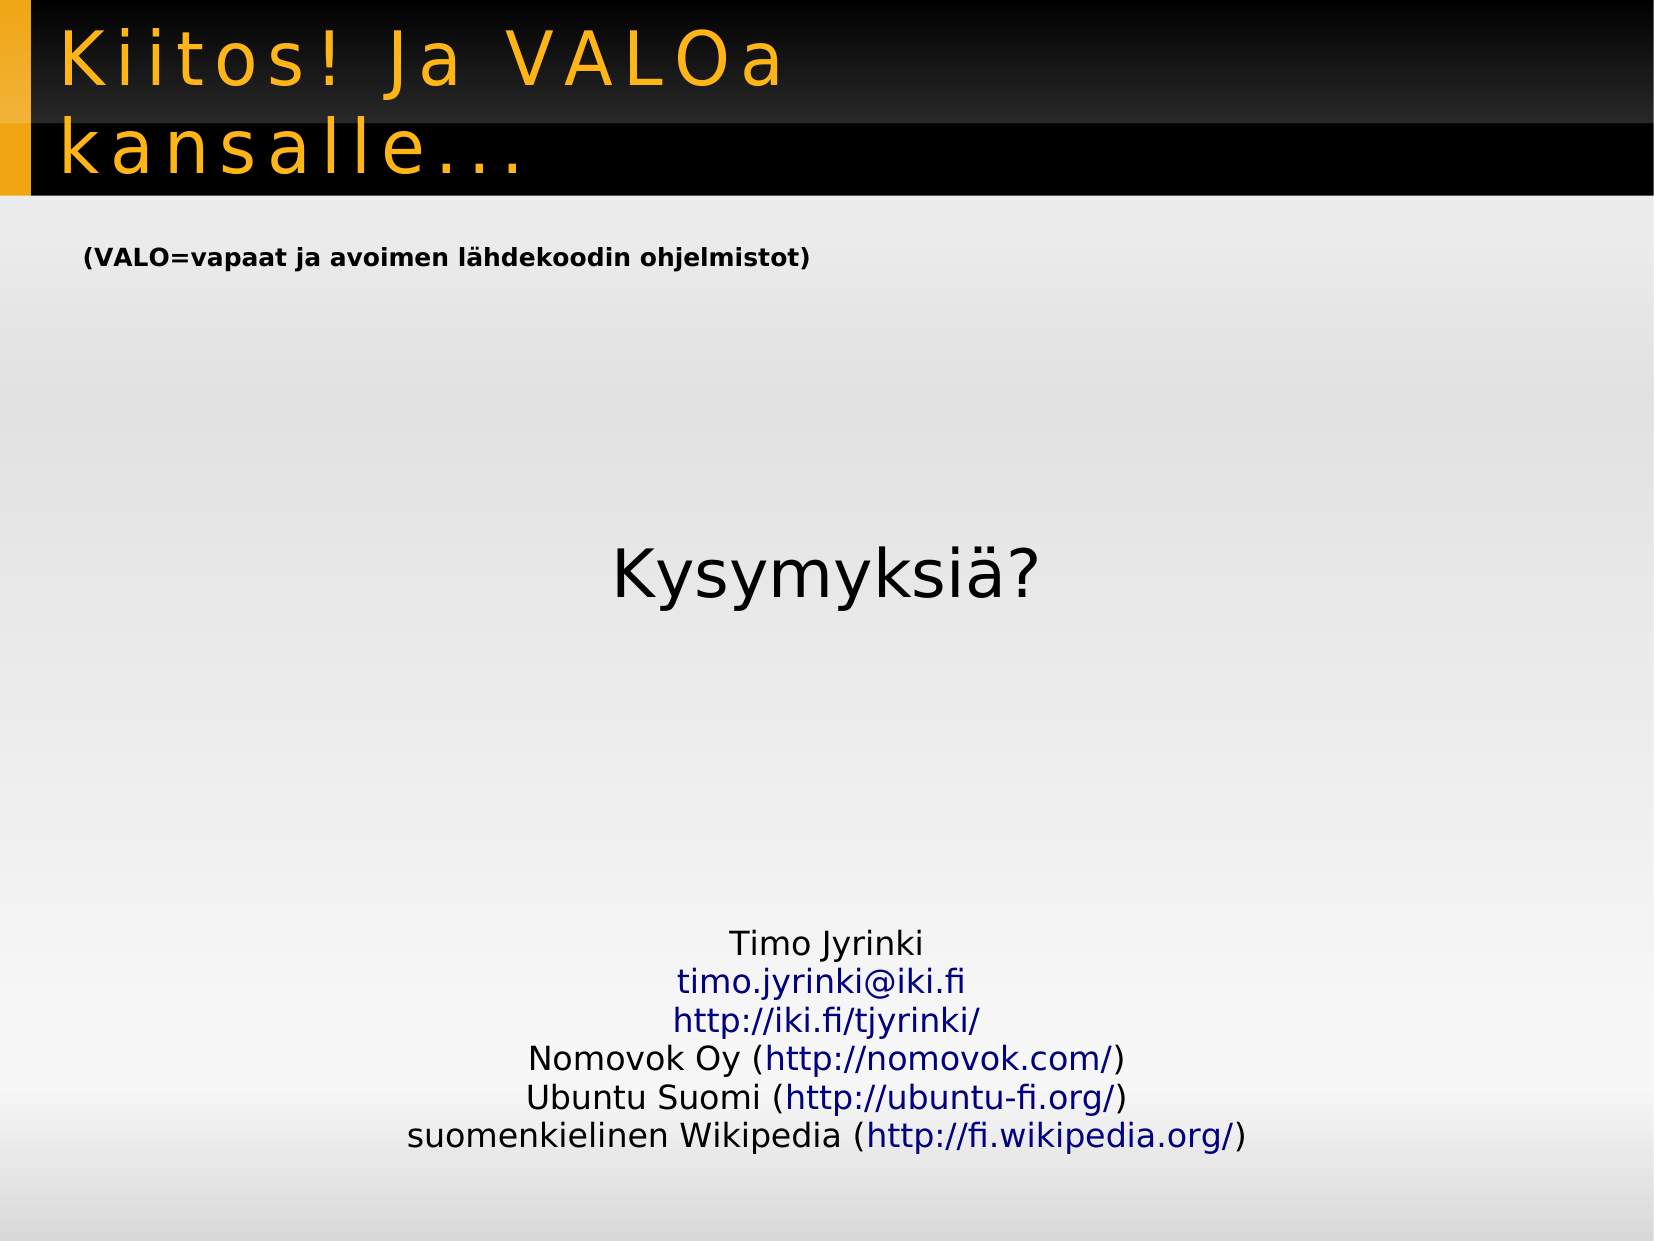

# Kiitos! Ja VALOa kansalle...
(VALO=vapaat ja avoimen lähdekoodin ohjelmistot)
Kysymyksiä?
Timo Jyrinki
timo.jyrinki@iki.fi
http://iki.fi/tjyrinki/
Nomovok Oy (http://nomovok.com/)
Ubuntu Suomi (http://ubuntu-fi.org/)
suomenkielinen Wikipedia (http://fi.wikipedia.org/)